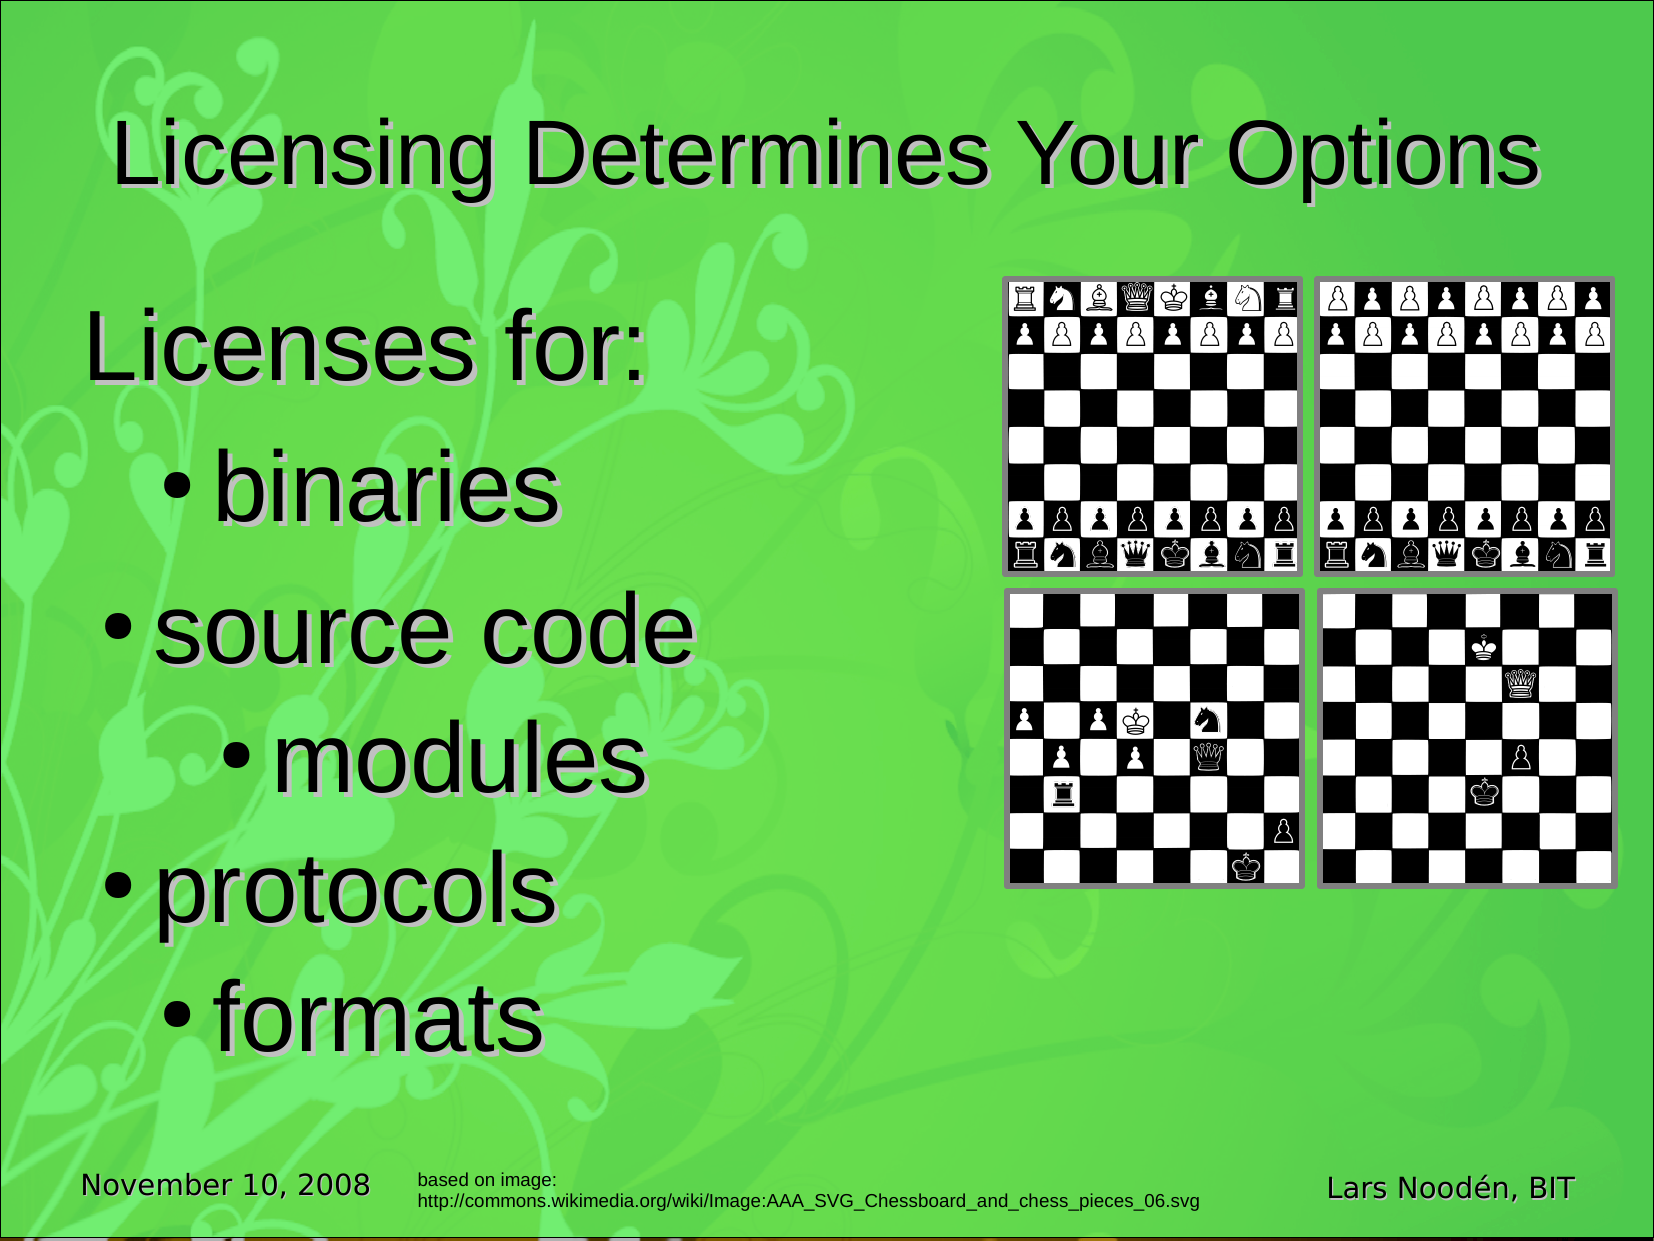

# Licensing Determines Your Options
Licenses for:
binaries
source code
modules
protocols
formats
based on image: http://commons.wikimedia.org/wiki/Image:AAA_SVG_Chessboard_and_chess_pieces_06.svg